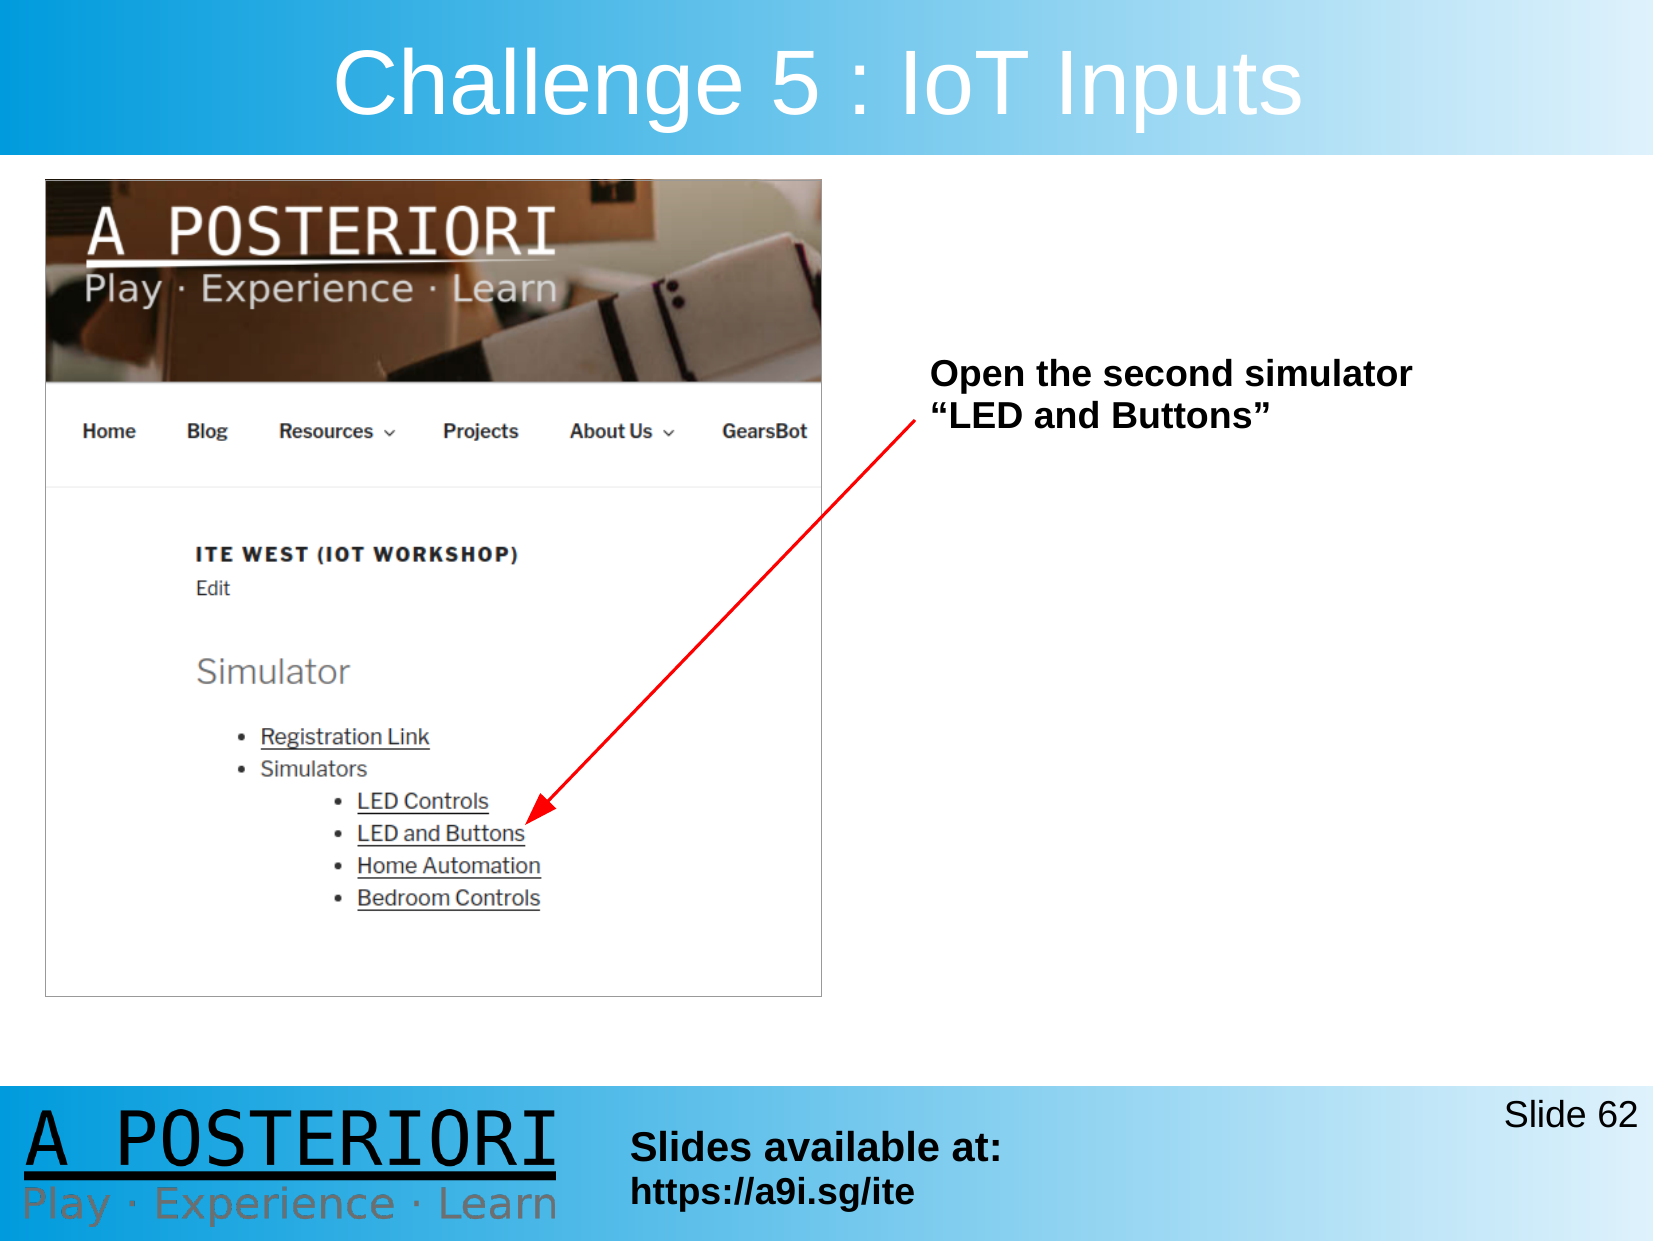

# Challenge 5 : IoT Inputs
Open the second simulator
“LED and Buttons”